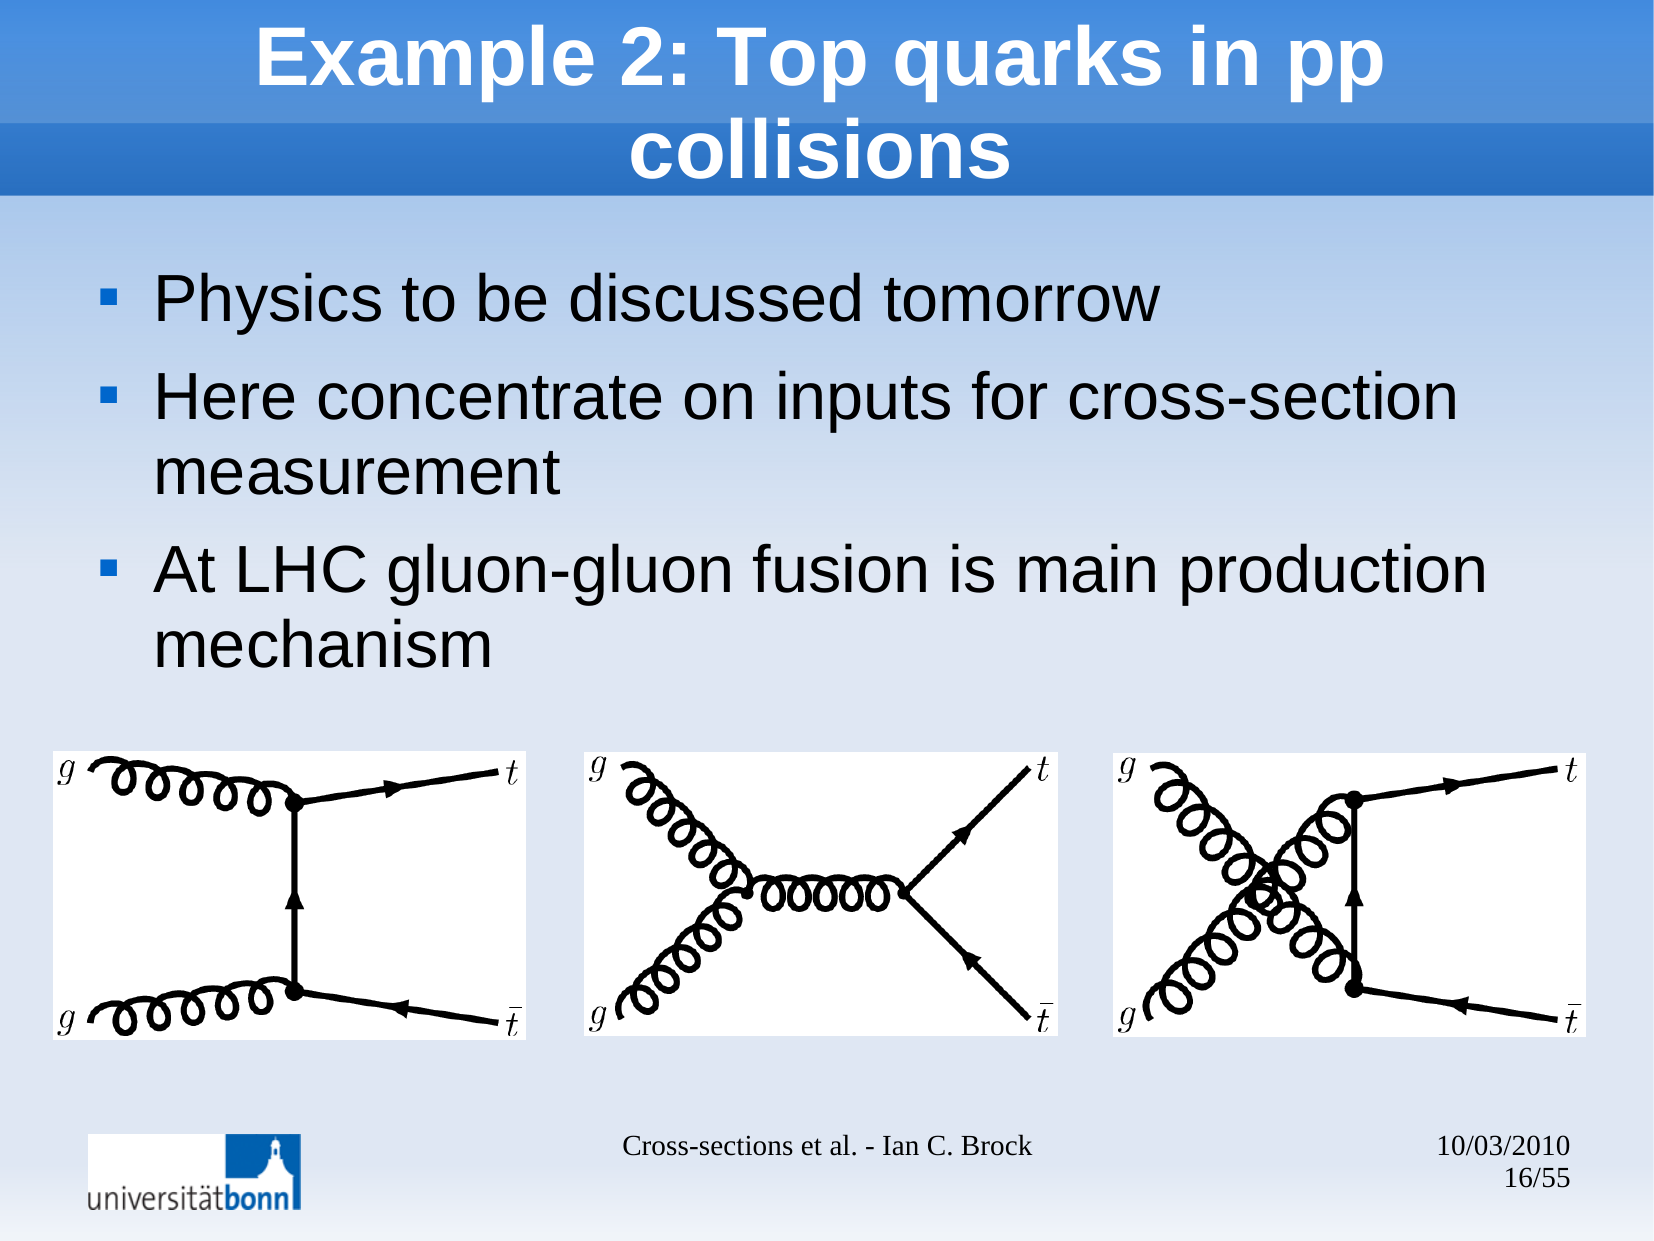

# Example 2: Top quarks in pp collisions
Physics to be discussed tomorrow
Here concentrate on inputs for cross-section measurement
At LHC gluon-gluon fusion is main production mechanism
Cross-sections et al. - Ian C. Brock
16